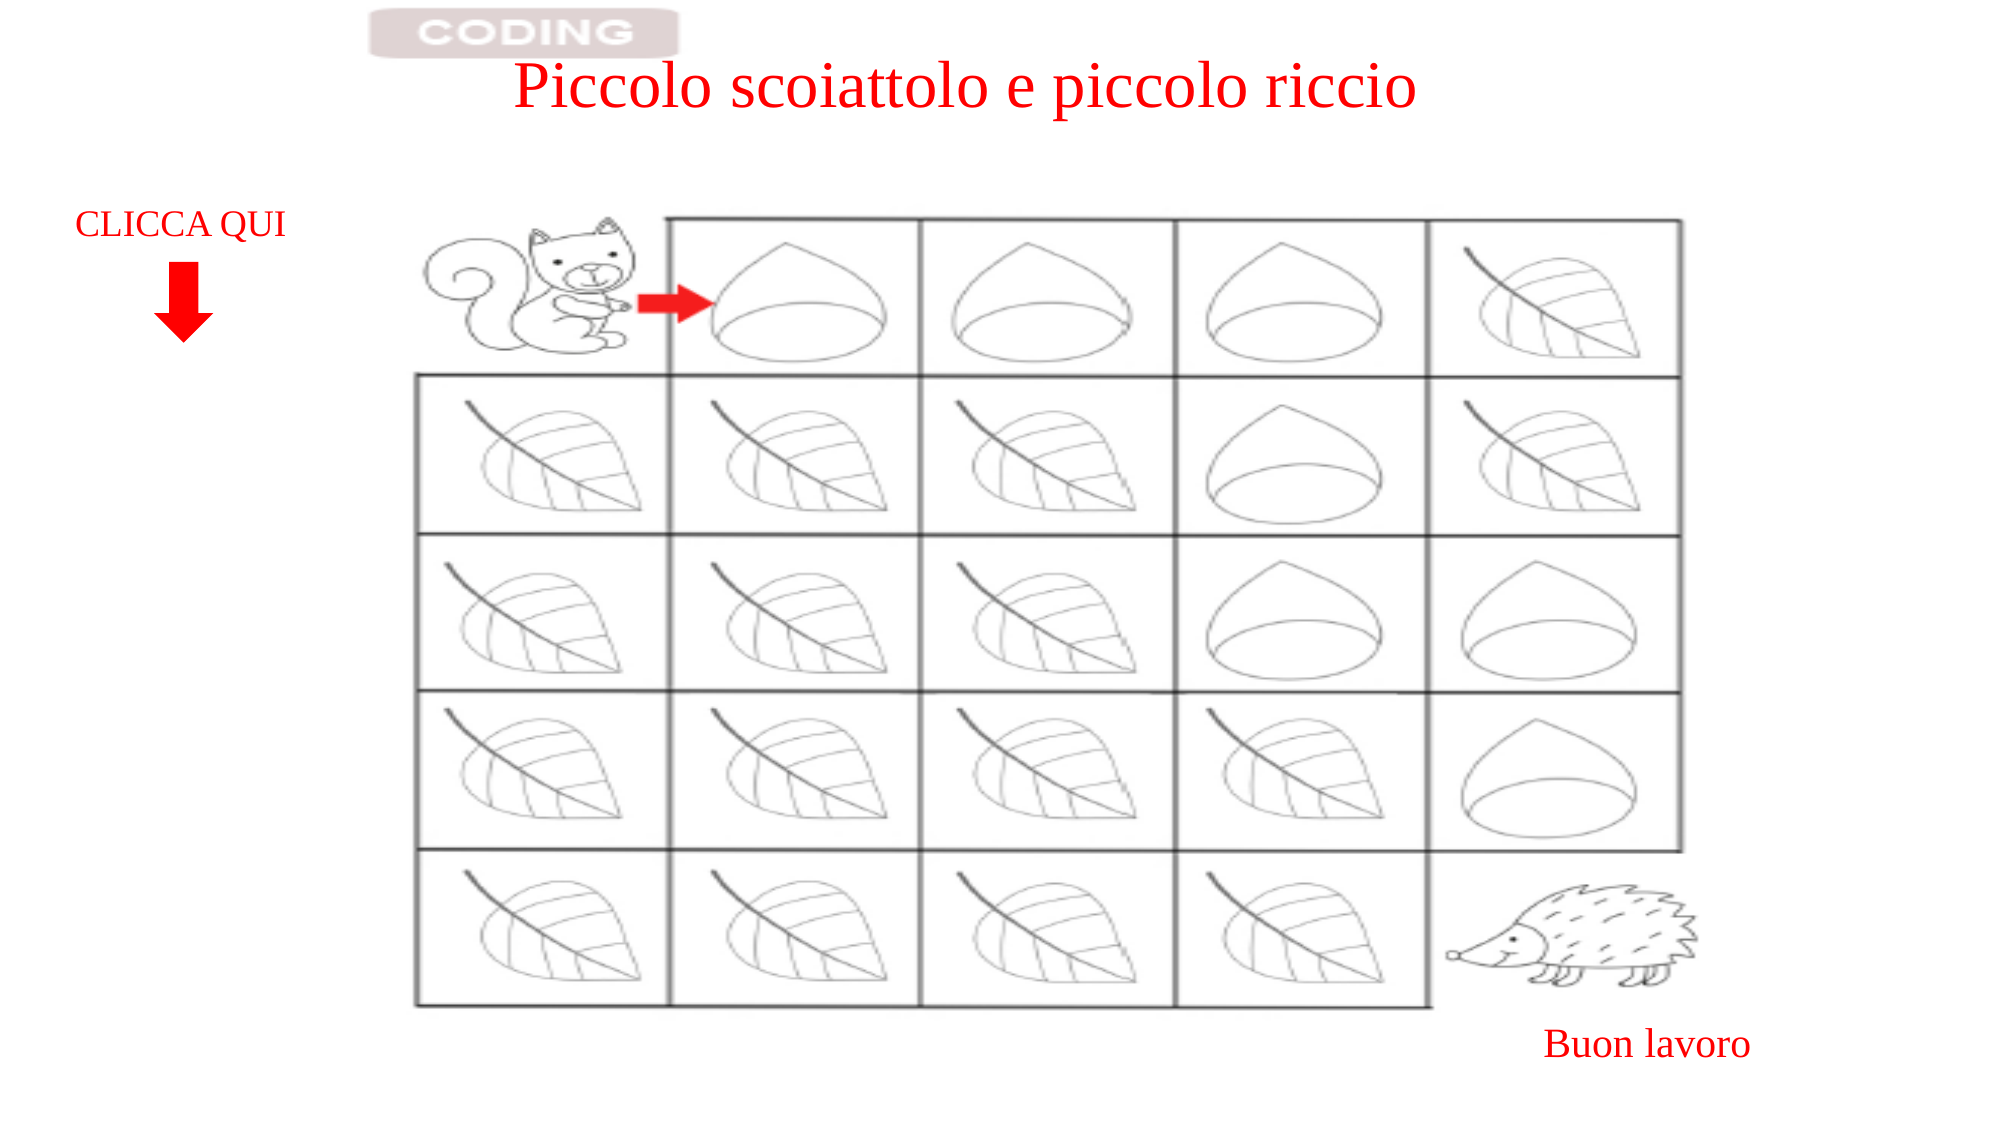

# Piccolo scoiattolo e piccolo riccio
CLICCA QUI
Buon lavoro